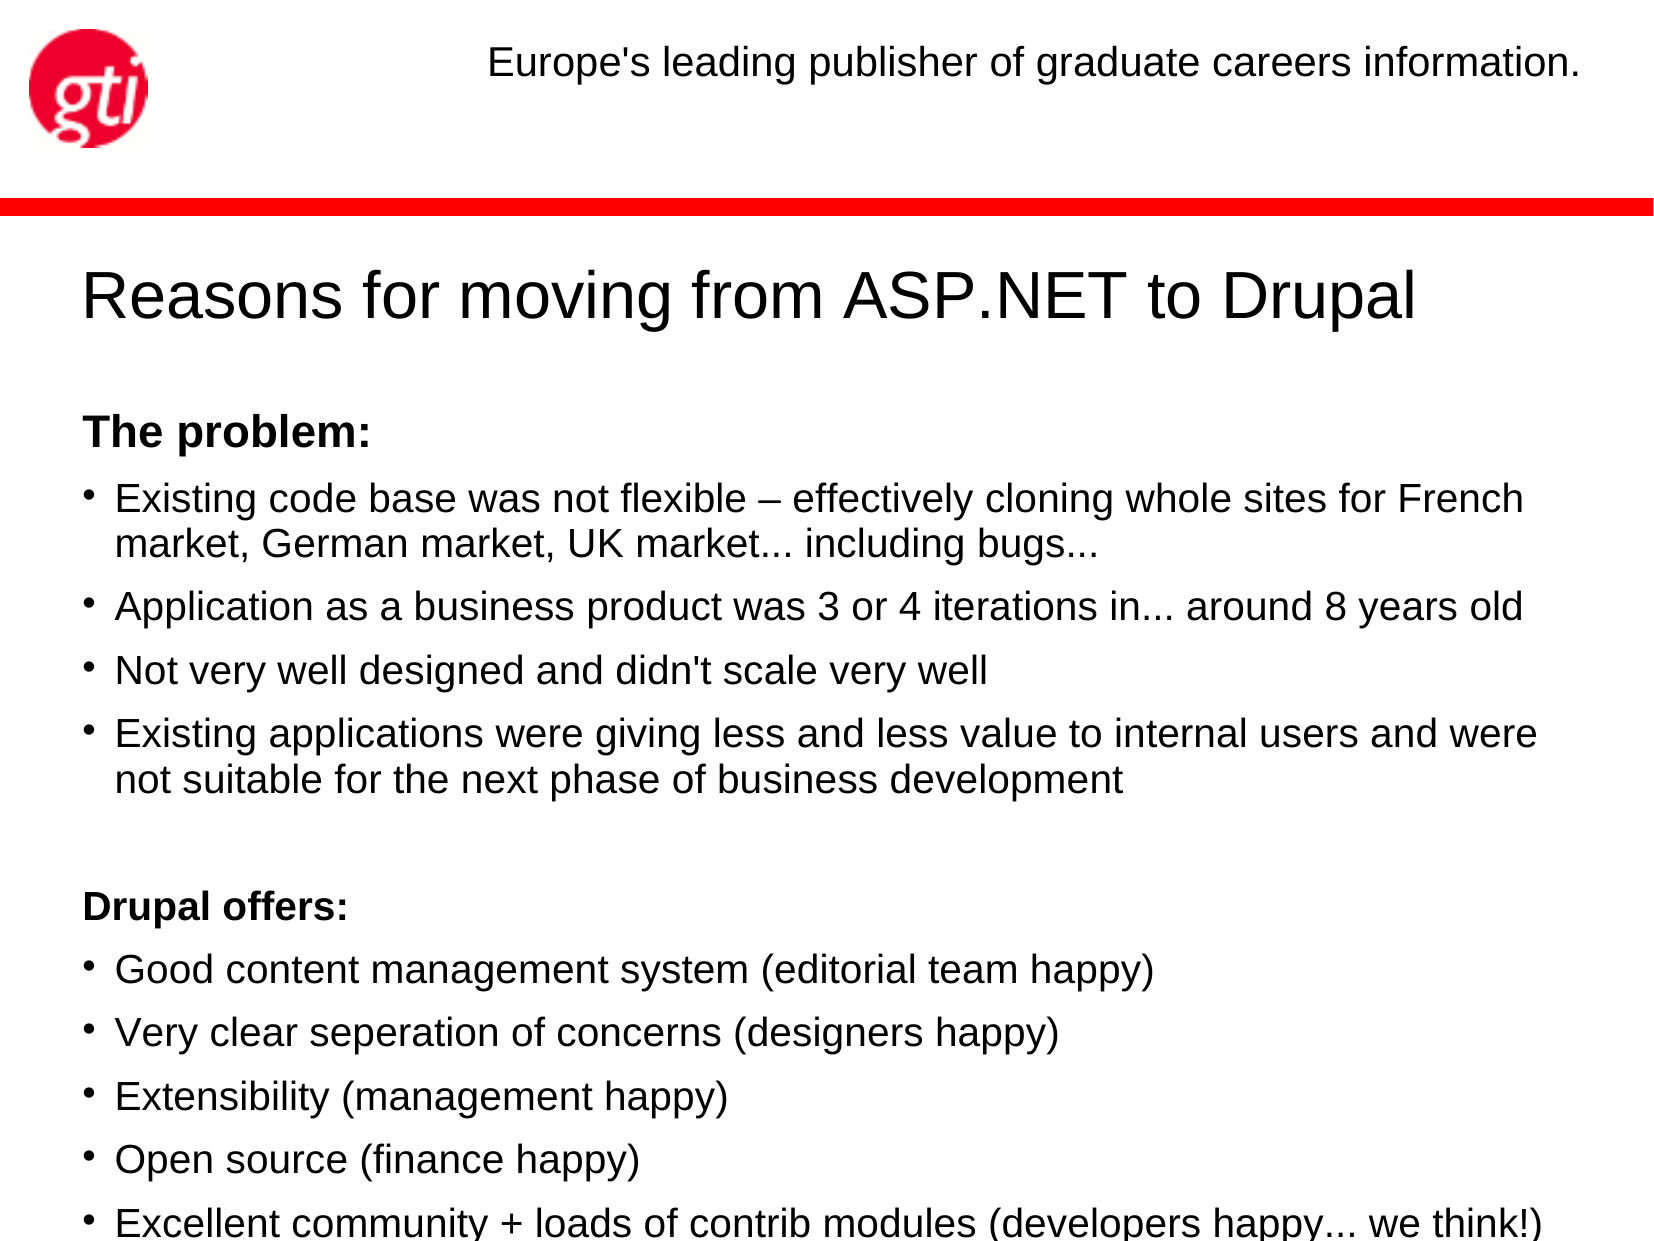

Europe's leading publisher of graduate careers information.
Reasons for moving from ASP.NET to Drupal
# The problem:
Existing code base was not flexible – effectively cloning whole sites for French market, German market, UK market... including bugs...
Application as a business product was 3 or 4 iterations in... around 8 years old
Not very well designed and didn't scale very well
Existing applications were giving less and less value to internal users and were not suitable for the next phase of business development
Drupal offers:
Good content management system (editorial team happy)
Very clear seperation of concerns (designers happy)
Extensibility (management happy)
Open source (finance happy)
Excellent community + loads of contrib modules (developers happy... we think!)